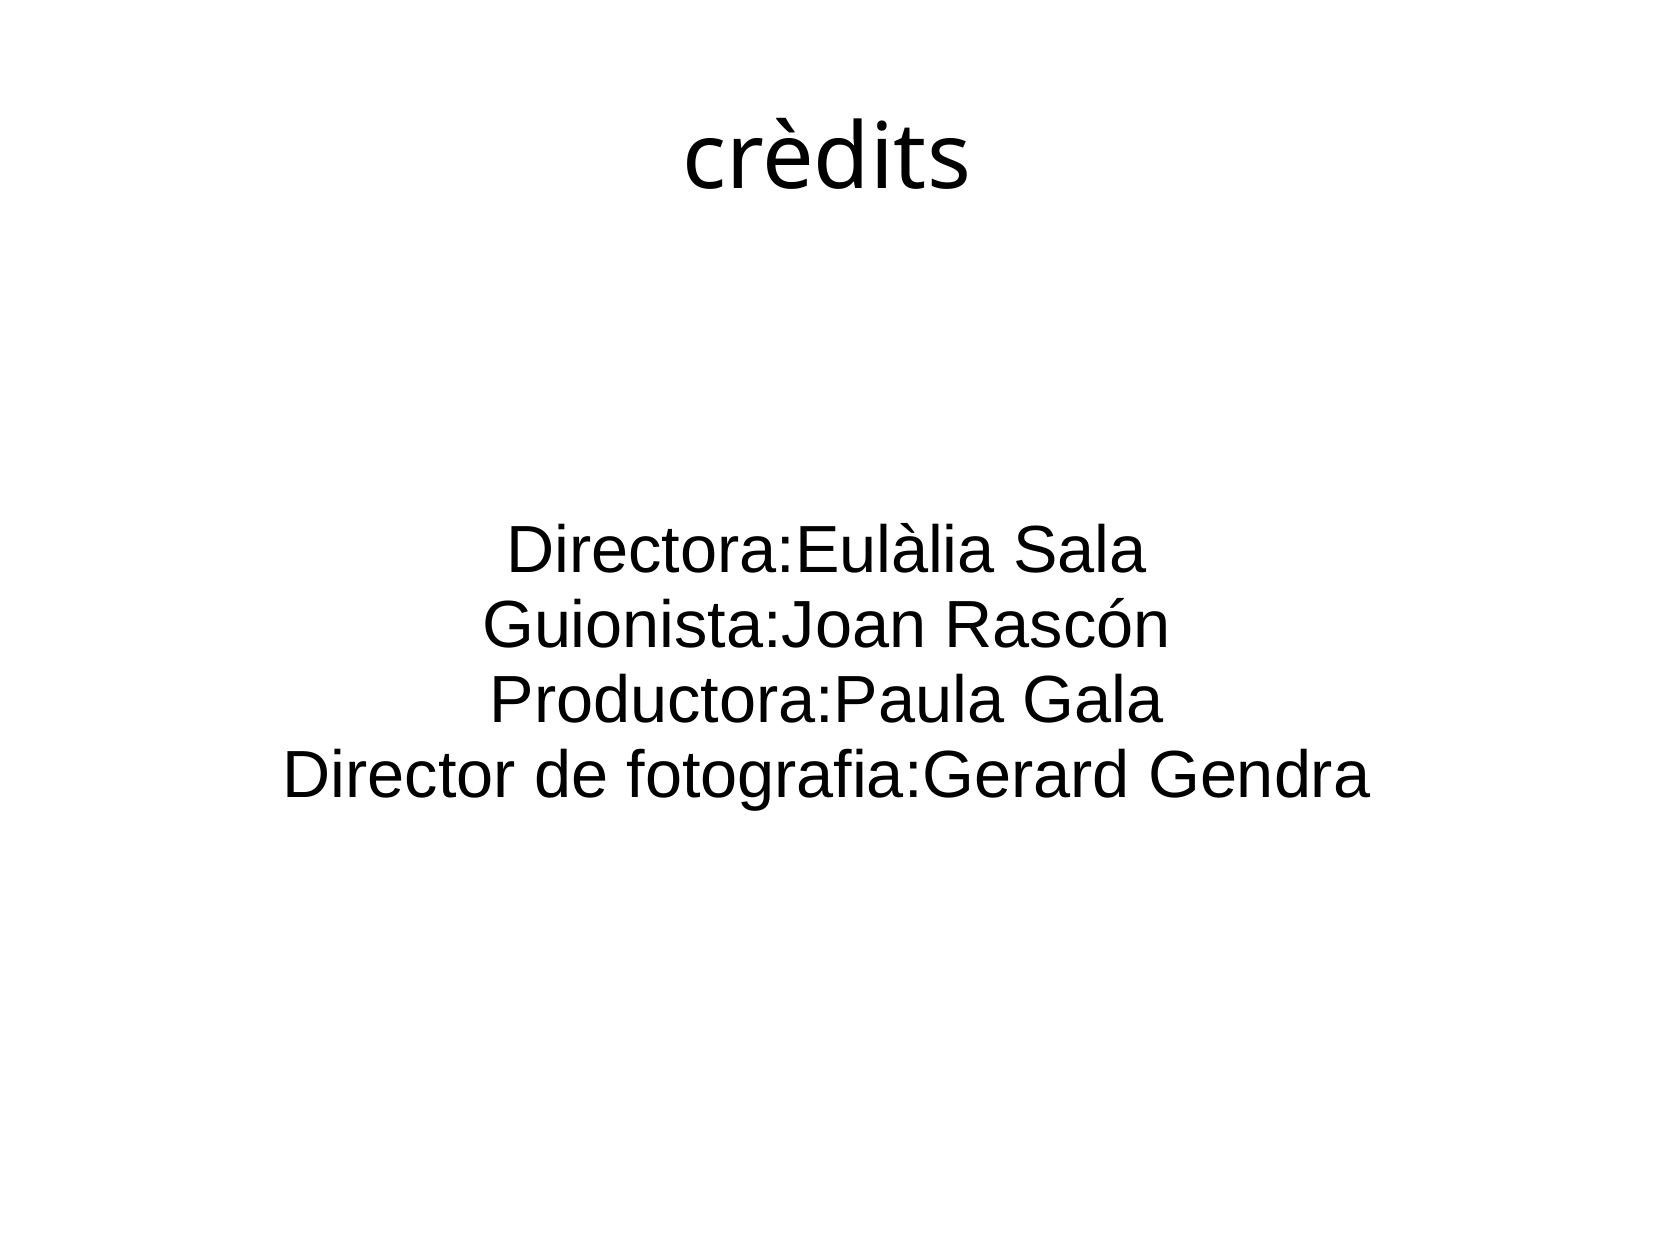

# crèdits
Directora:Eulàlia Sala
Guionista:Joan Rascón
Productora:Paula Gala
Director de fotografia:Gerard Gendra